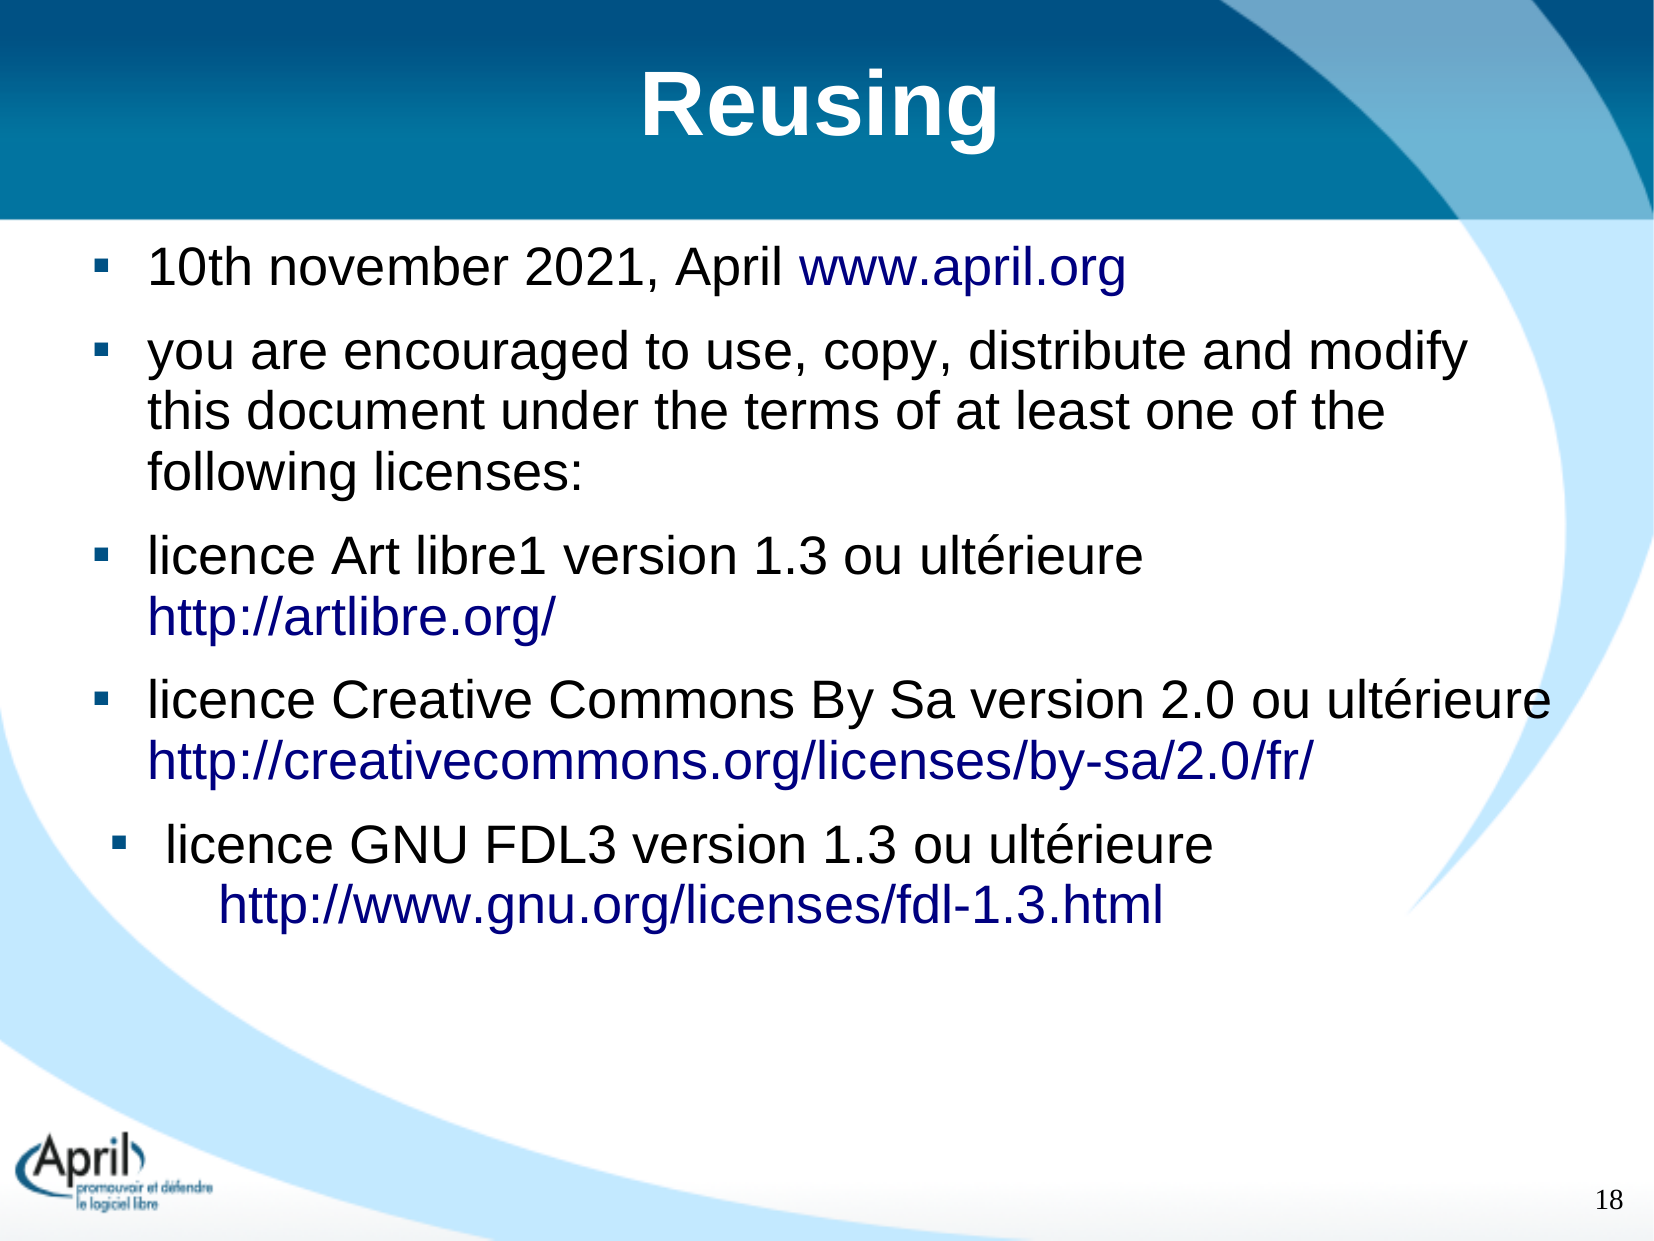

# Reusing
10th november 2021, April www.april.org
you are encouraged to use, copy, distribute and modify this document under the terms of at least one of the following licenses:
licence Art libre1 version 1.3 ou ultérieure http://artlibre.org/
licence Creative Commons By Sa version 2.0 ou ultérieure http://creativecommons.org/licenses/by-sa/2.0/fr/
licence GNU FDL3 version 1.3 ou ultérieure http://www.gnu.org/licenses/fdl-1.3.html
18